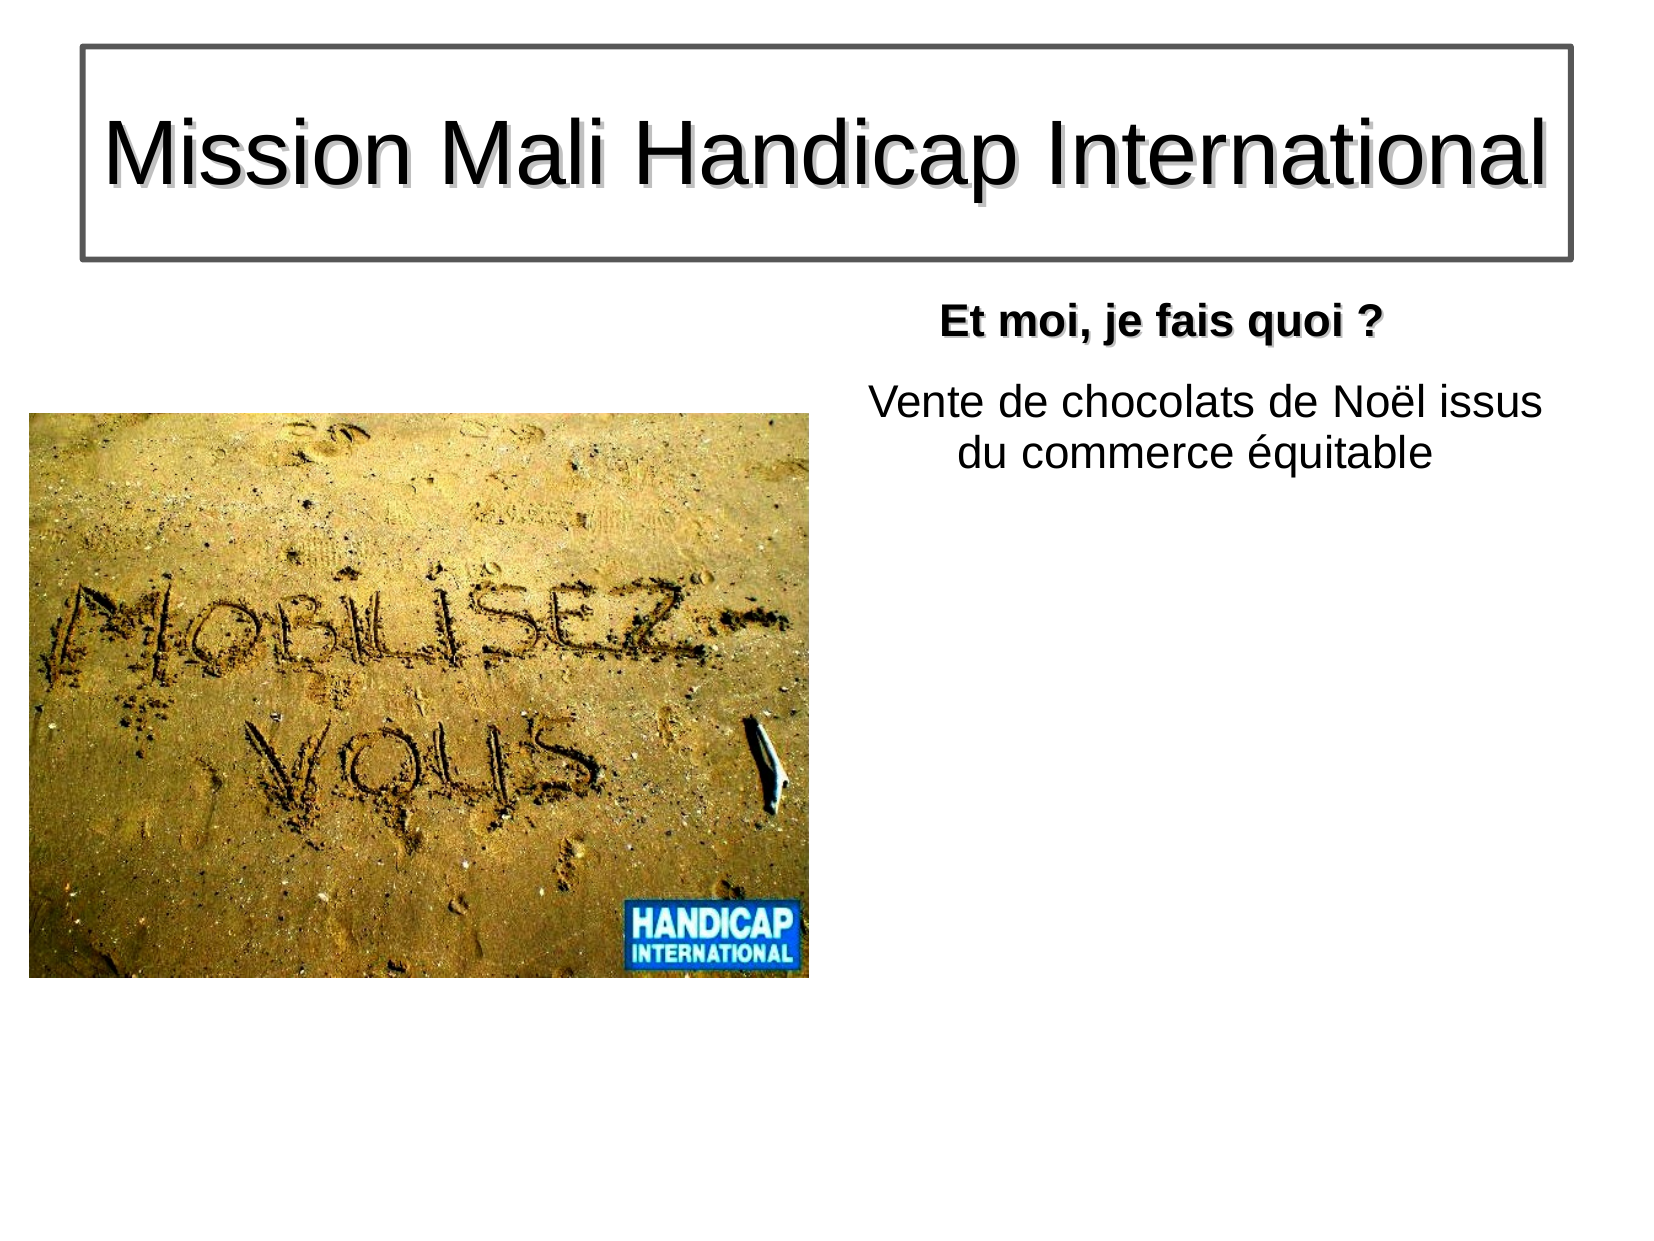

# Mission Mali Handicap International
Et moi, je fais quoi ?
Vente de chocolats de Noël issus du commerce équitable